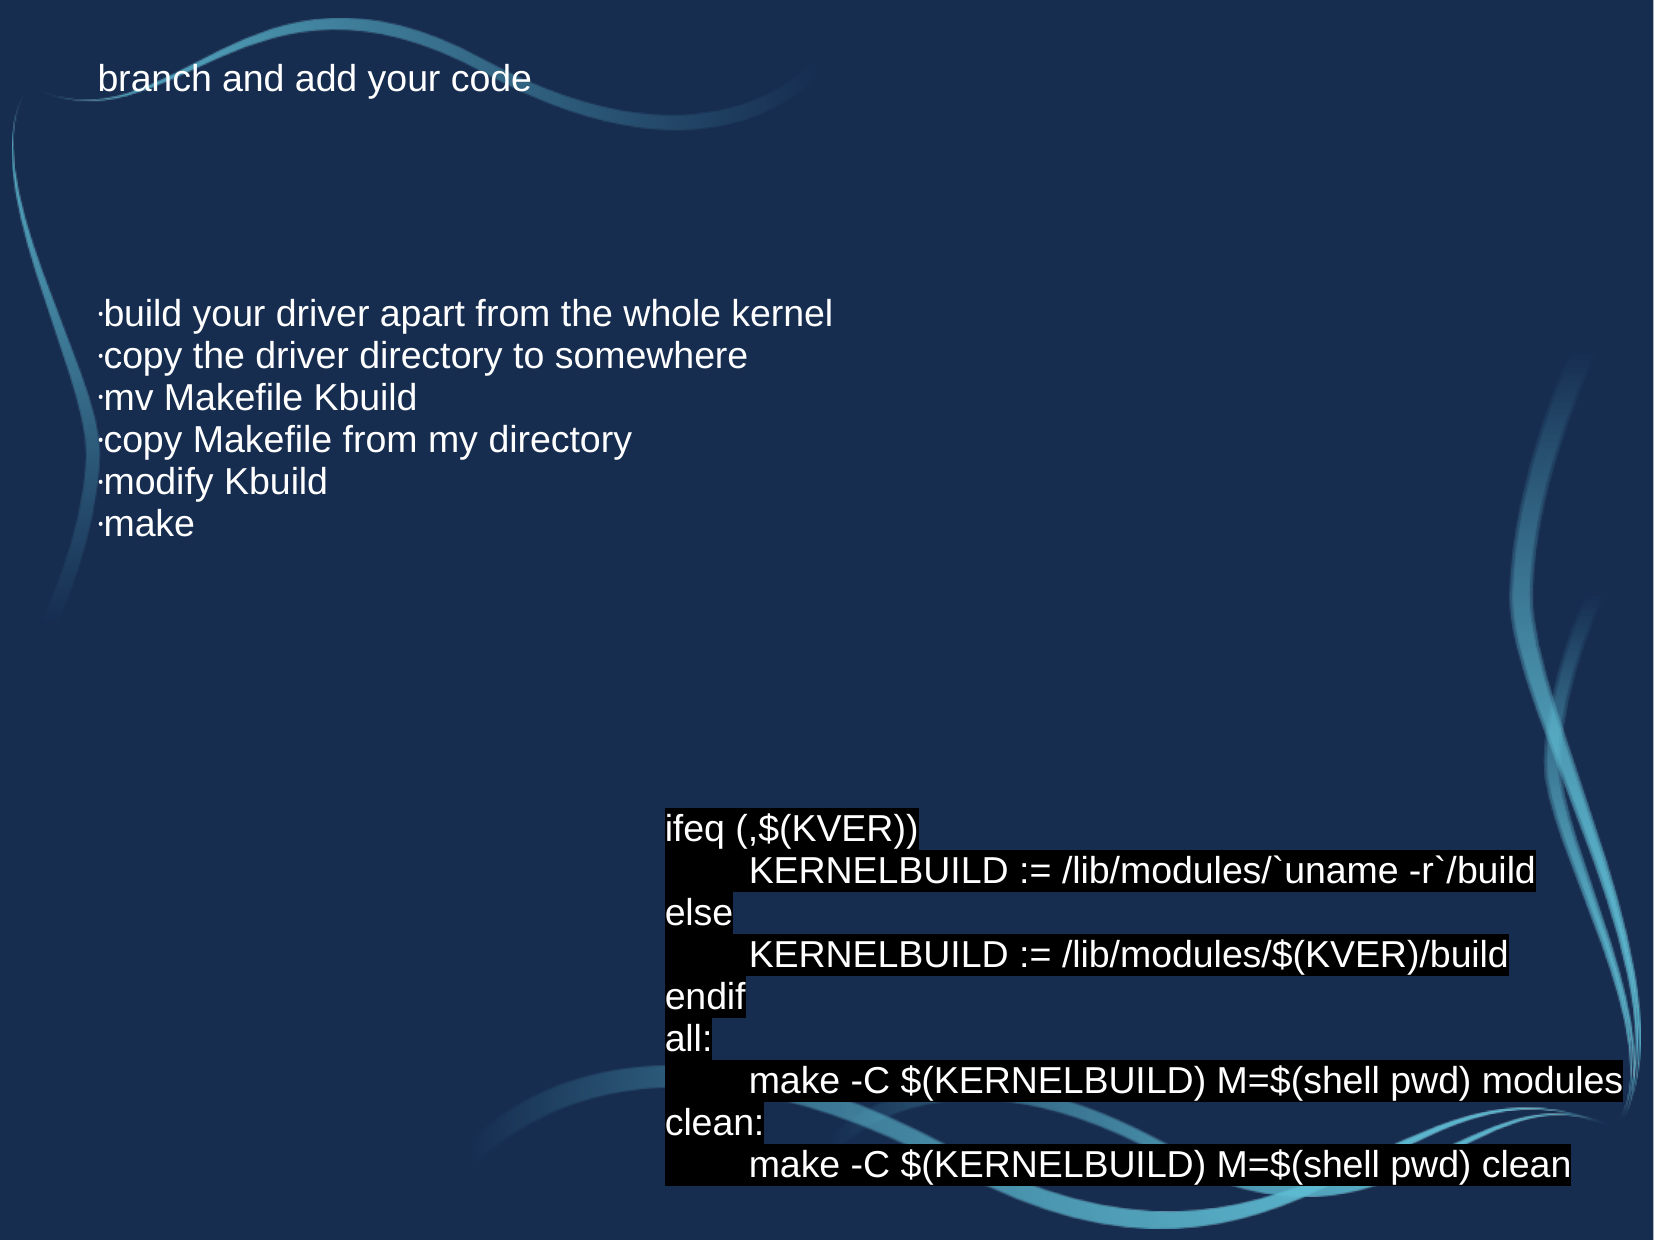

branch and add your code
build your driver apart from the whole kernel
copy the driver directory to somewhere
mv Makefile Kbuild
copy Makefile from my directory
modify Kbuild
make
ifeq (,$(KVER))
 KERNELBUILD := /lib/modules/`uname -r`/build
else
 KERNELBUILD := /lib/modules/$(KVER)/build
endif
all:
 make -C $(KERNELBUILD) M=$(shell pwd) modules
clean:
 make -C $(KERNELBUILD) M=$(shell pwd) clean